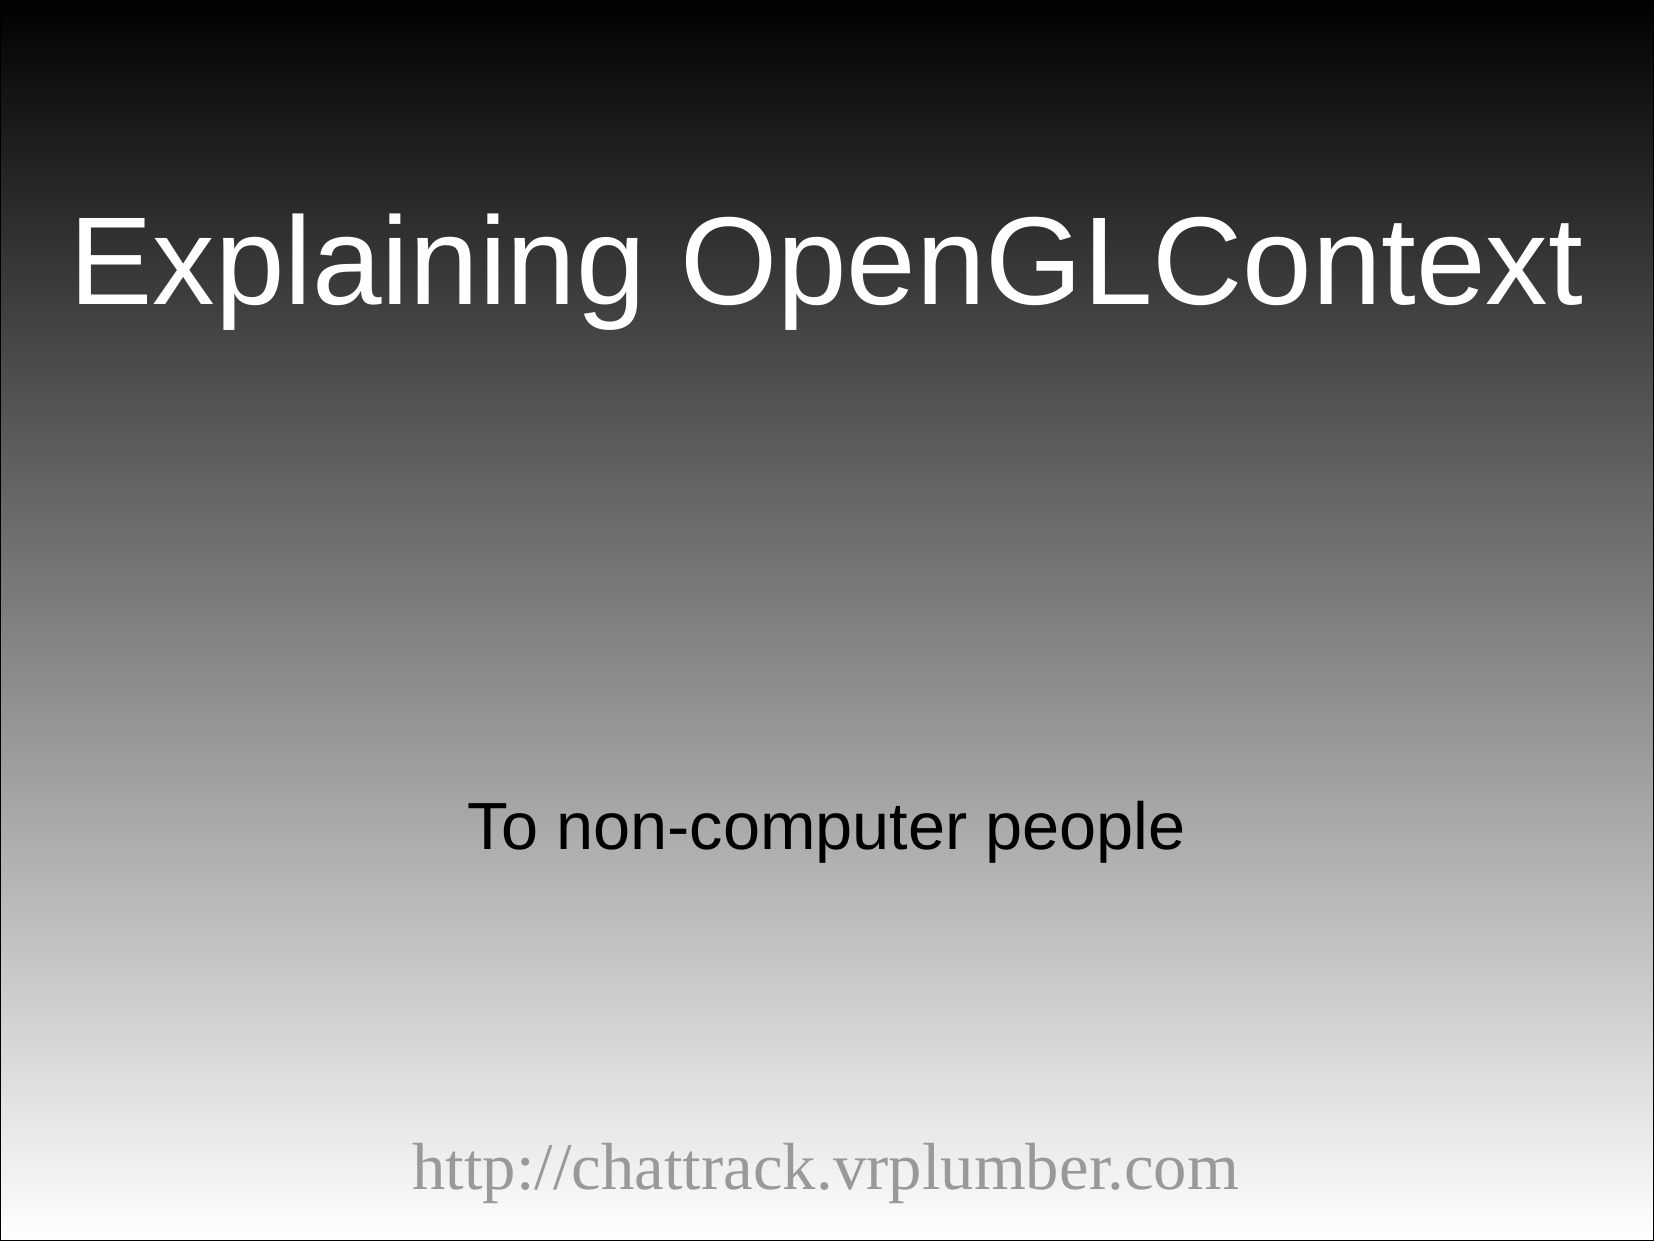

# Explaining OpenGLContext
To non-computer people
http://chattrack.vrplumber.com
2